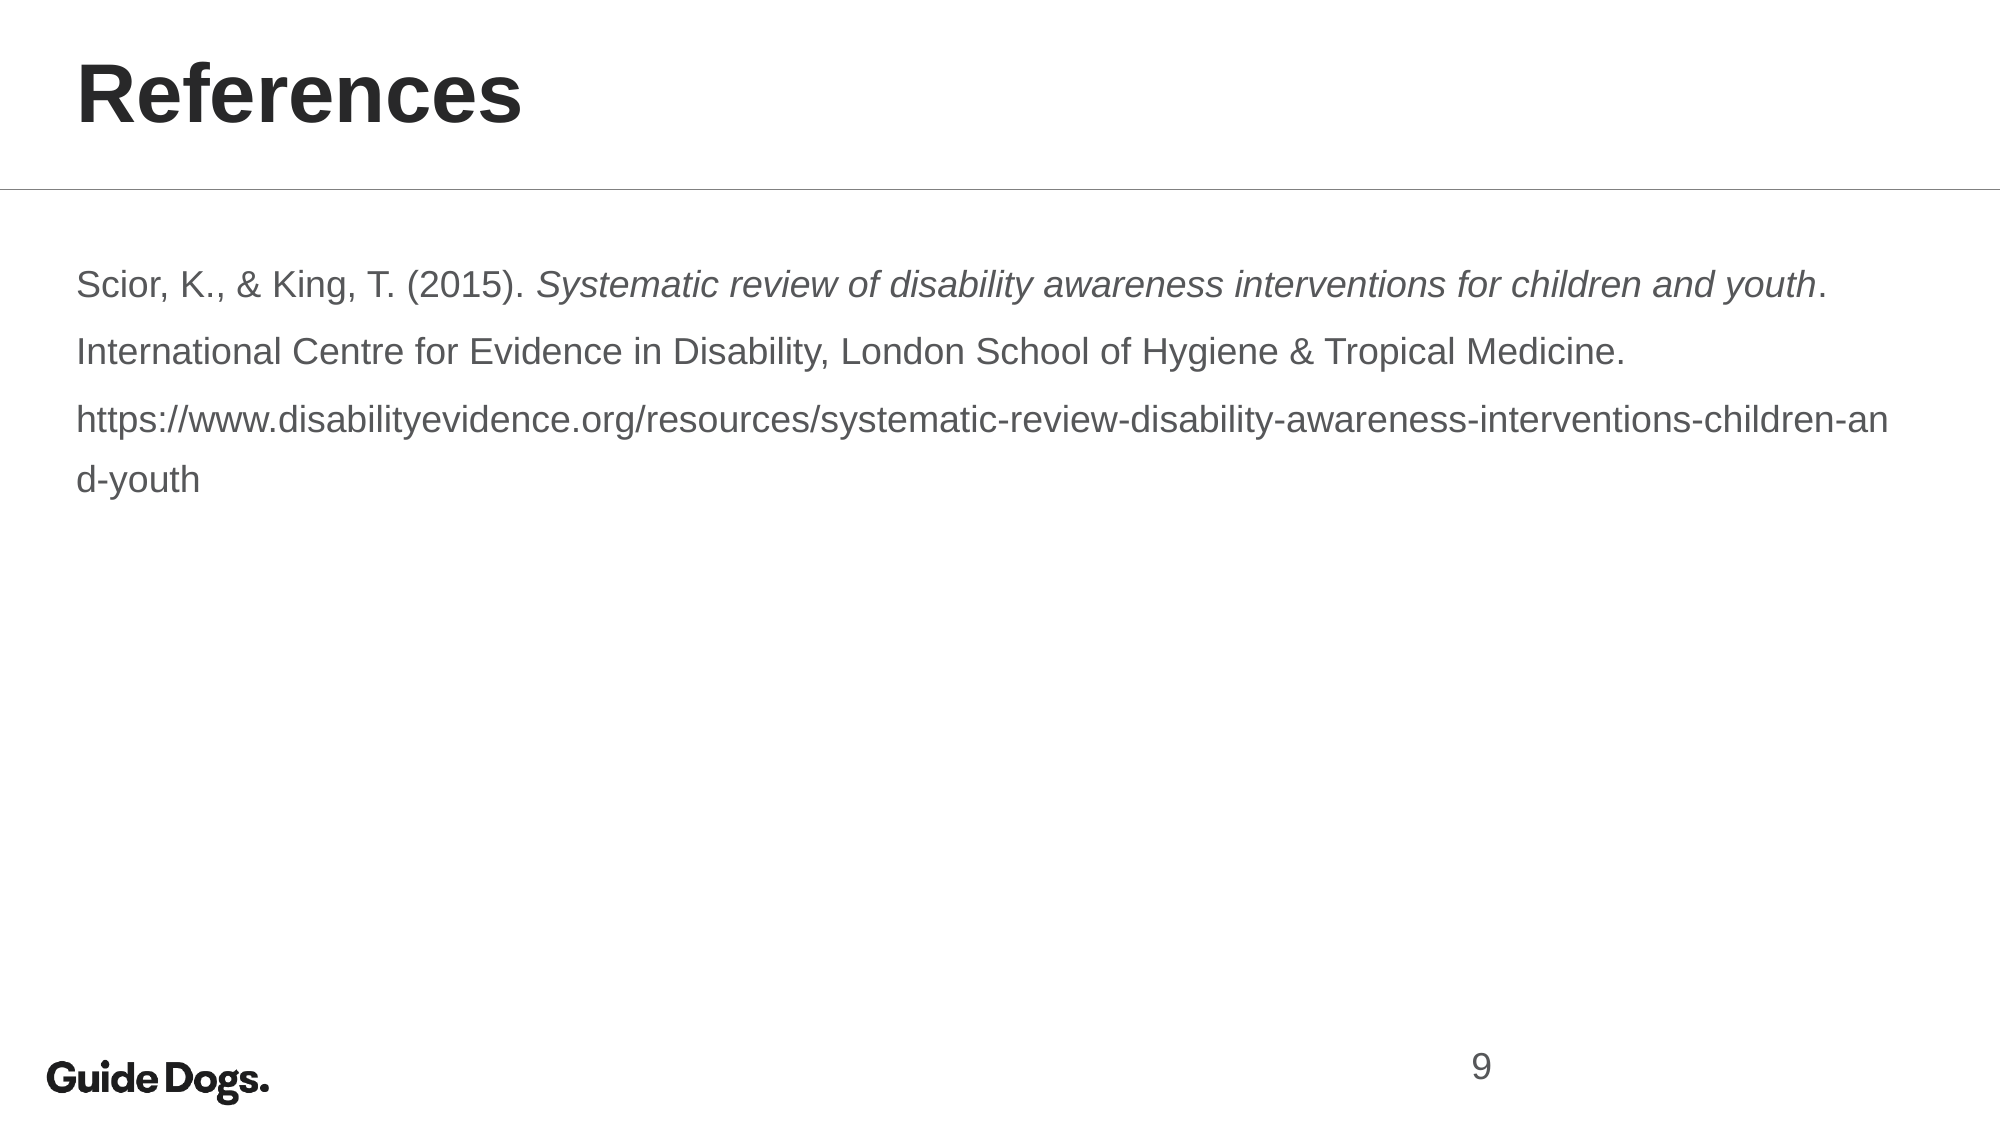

# References
Scior, K., & King, T. (2015). Systematic review of disability awareness interventions for children and youth. International Centre for Evidence in Disability, London School of Hygiene & Tropical Medicine.
https://www.disabilityevidence.org/resources/systematic-review-disability-awareness-interventions-children-and-youth